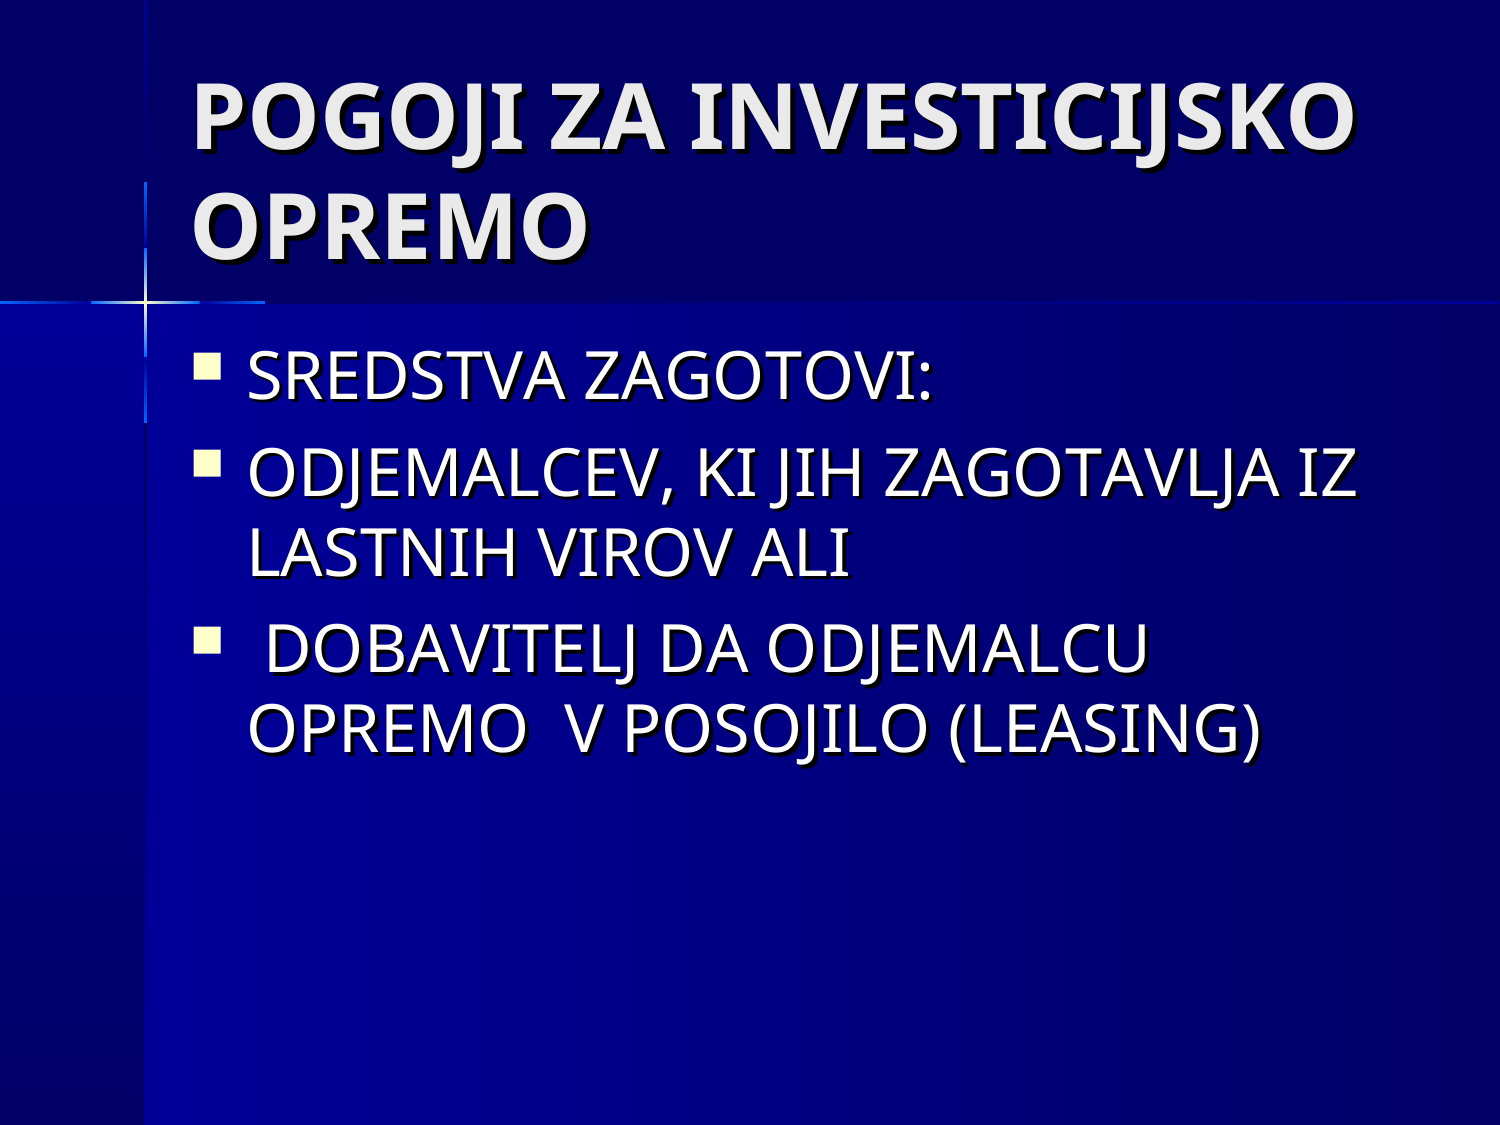

# POGOJI ZA INVESTICIJSKO OPREMO
SREDSTVA ZAGOTOVI:
ODJEMALCEV, KI JIH ZAGOTAVLJA IZ LASTNIH VIROV ALI
 DOBAVITELJ DA ODJEMALCU OPREMO V POSOJILO (LEASING)